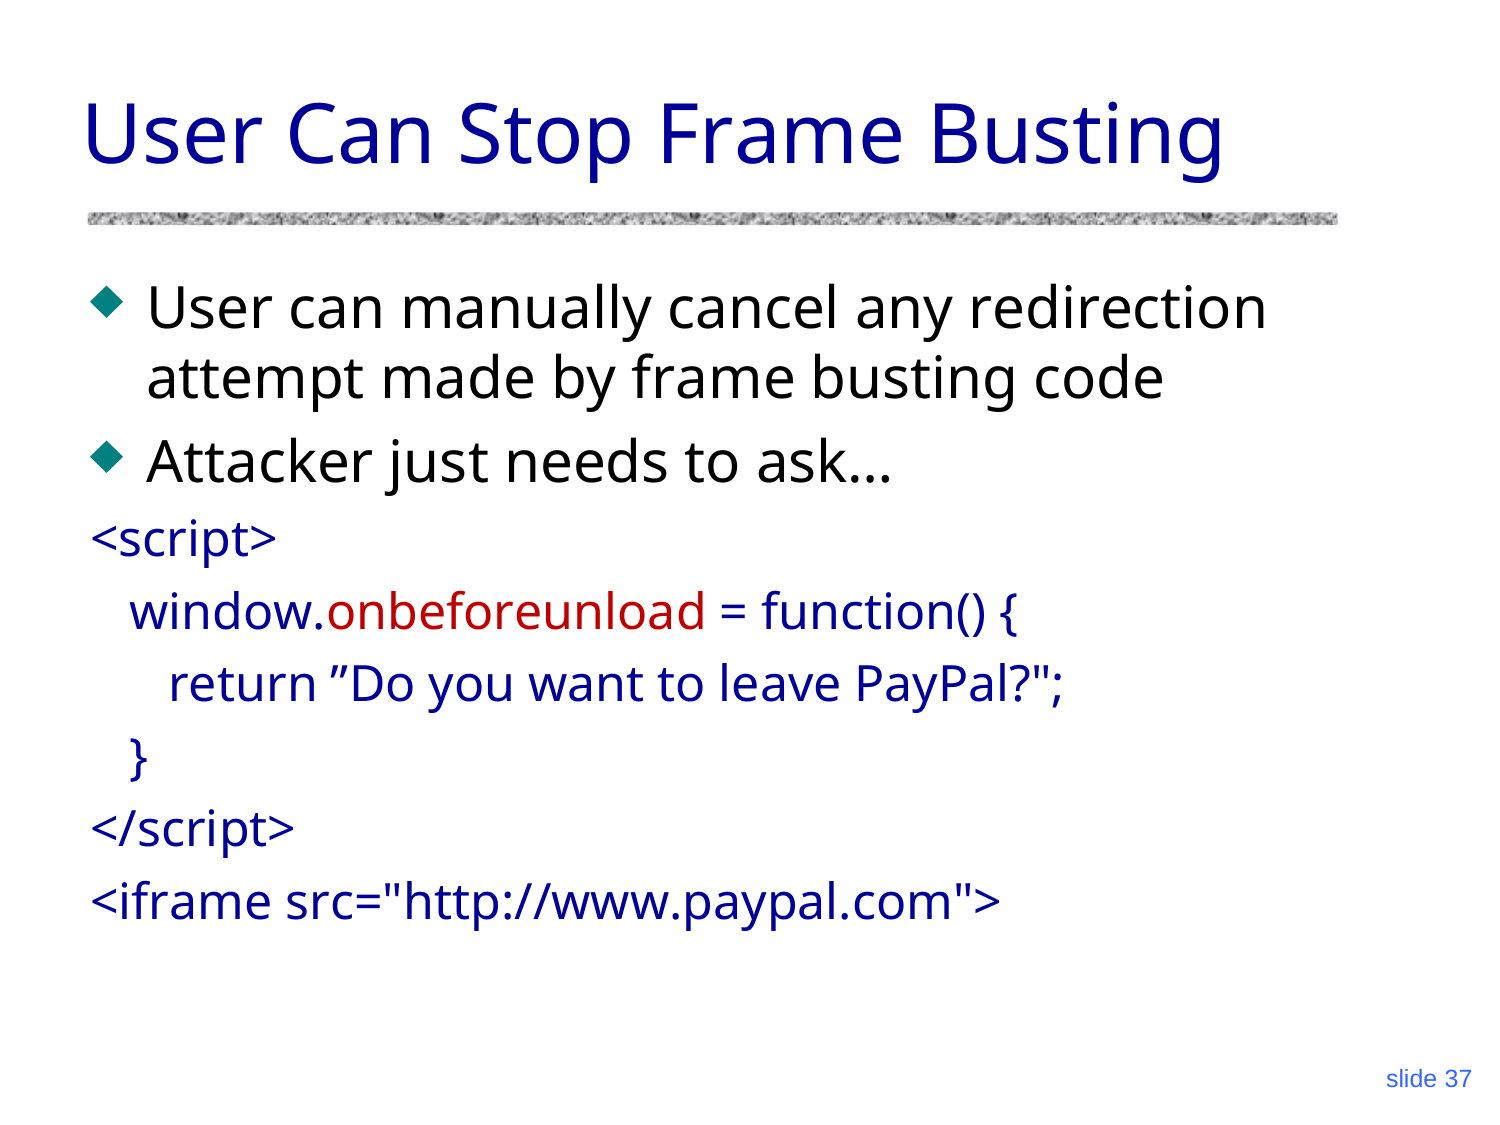

User Can Stop Frame Busting
User can manually cancel any redirection attempt made by frame busting code
Attacker just needs to ask…
<script>
 window.onbeforeunload = function() {
 return ”Do you want to leave PayPal?";
 }
</script>
<iframe src="http://www.paypal.com">
slide